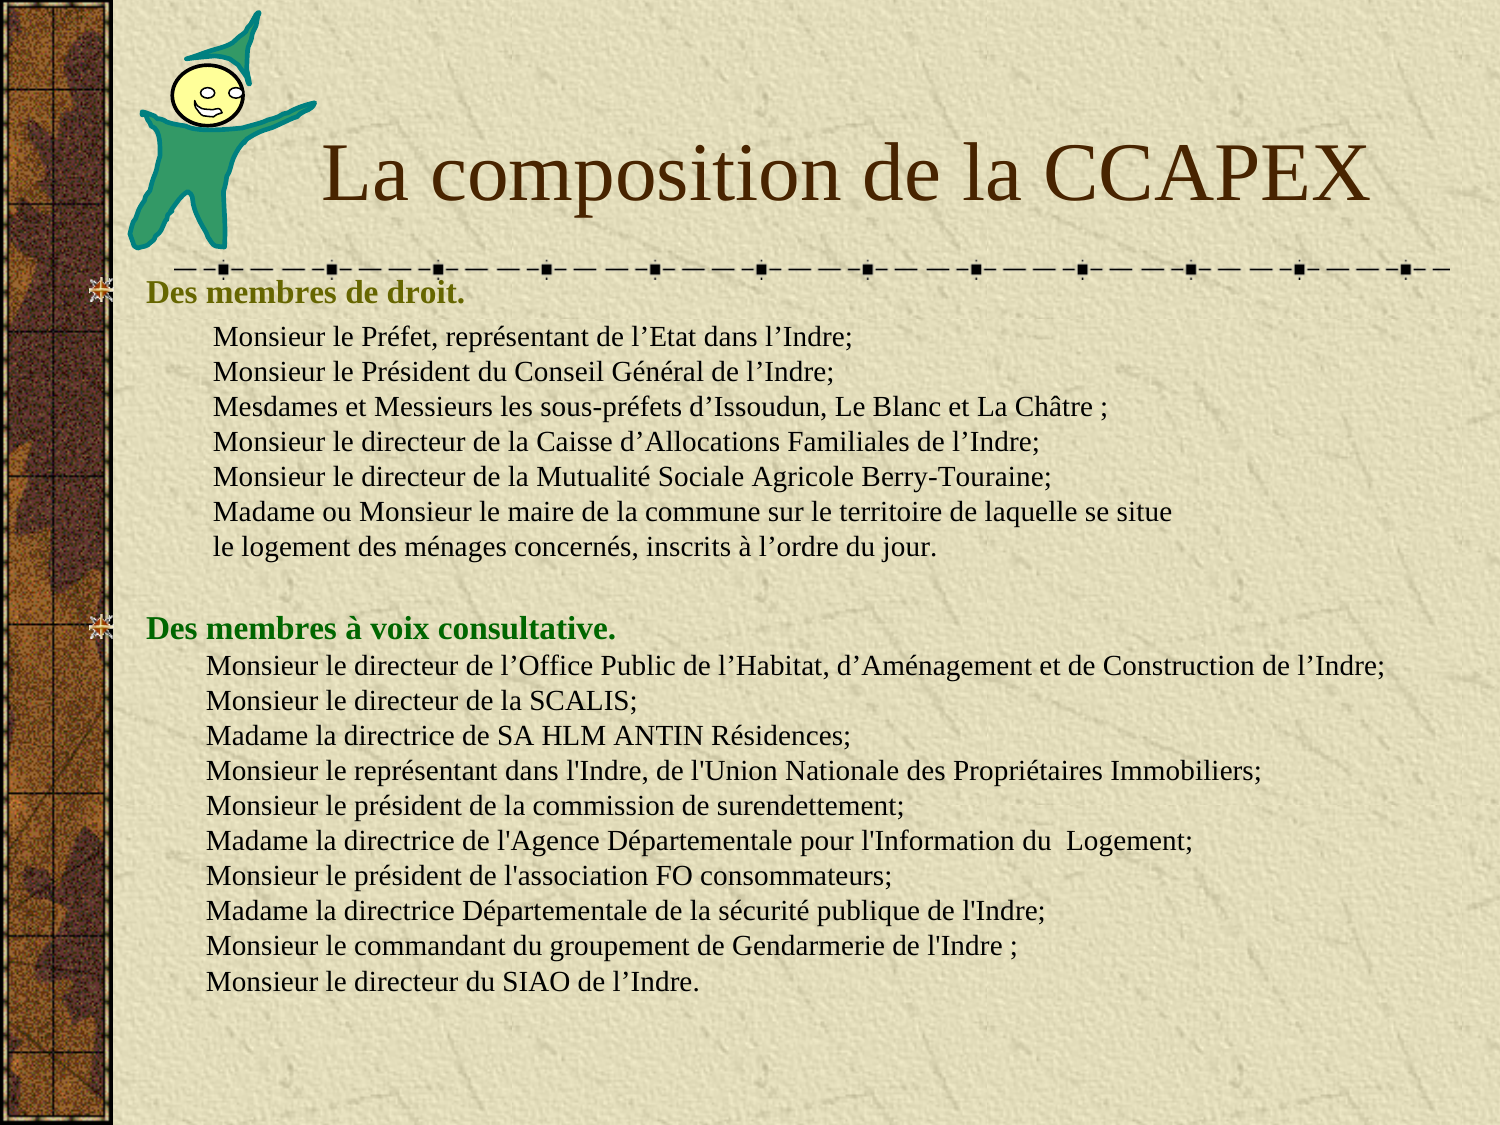

# La composition de la CCAPEX
Des membres de droit.
 Monsieur le Préfet, représentant de l’Etat dans l’Indre;
 Monsieur le Président du Conseil Général de l’Indre;
 Mesdames et Messieurs les sous-préfets d’Issoudun, Le Blanc et La Châtre ;
 Monsieur le directeur de la Caisse d’Allocations Familiales de l’Indre;
 Monsieur le directeur de la Mutualité Sociale Agricole Berry-Touraine;
 Madame ou Monsieur le maire de la commune sur le territoire de laquelle se situe
 le logement des ménages concernés, inscrits à l’ordre du jour.
Des membres à voix consultative.
 Monsieur le directeur de l’Office Public de l’Habitat, d’Aménagement et de Construction de l’Indre;
 Monsieur le directeur de la SCALIS;
 Madame la directrice de SA HLM ANTIN Résidences;
 Monsieur le représentant dans l'Indre, de l'Union Nationale des Propriétaires Immobiliers;
 Monsieur le président de la commission de surendettement;
 Madame la directrice de l'Agence Départementale pour l'Information du Logement;
 Monsieur le président de l'association FO consommateurs;
 Madame la directrice Départementale de la sécurité publique de l'Indre;
 Monsieur le commandant du groupement de Gendarmerie de l'Indre ;
 Monsieur le directeur du SIAO de l’Indre.